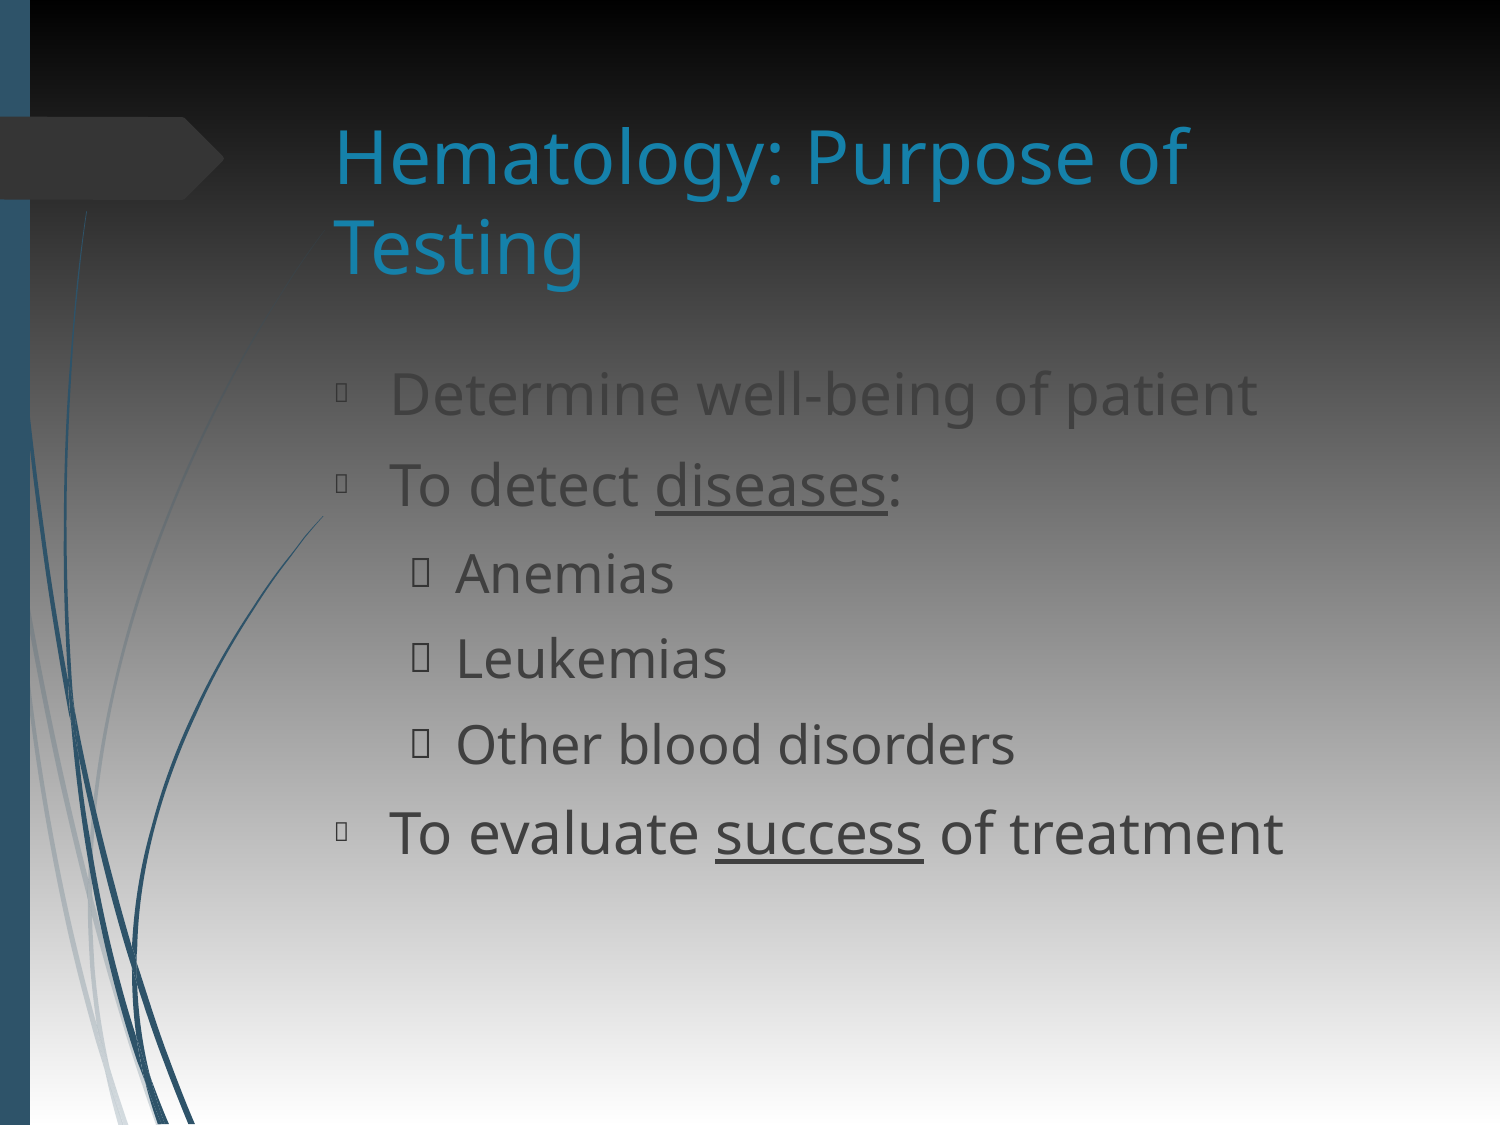

# Hematology: Purpose of Testing
Determine well-being of patient
To detect diseases:
Anemias
Leukemias
Other blood disorders
To evaluate success of treatment